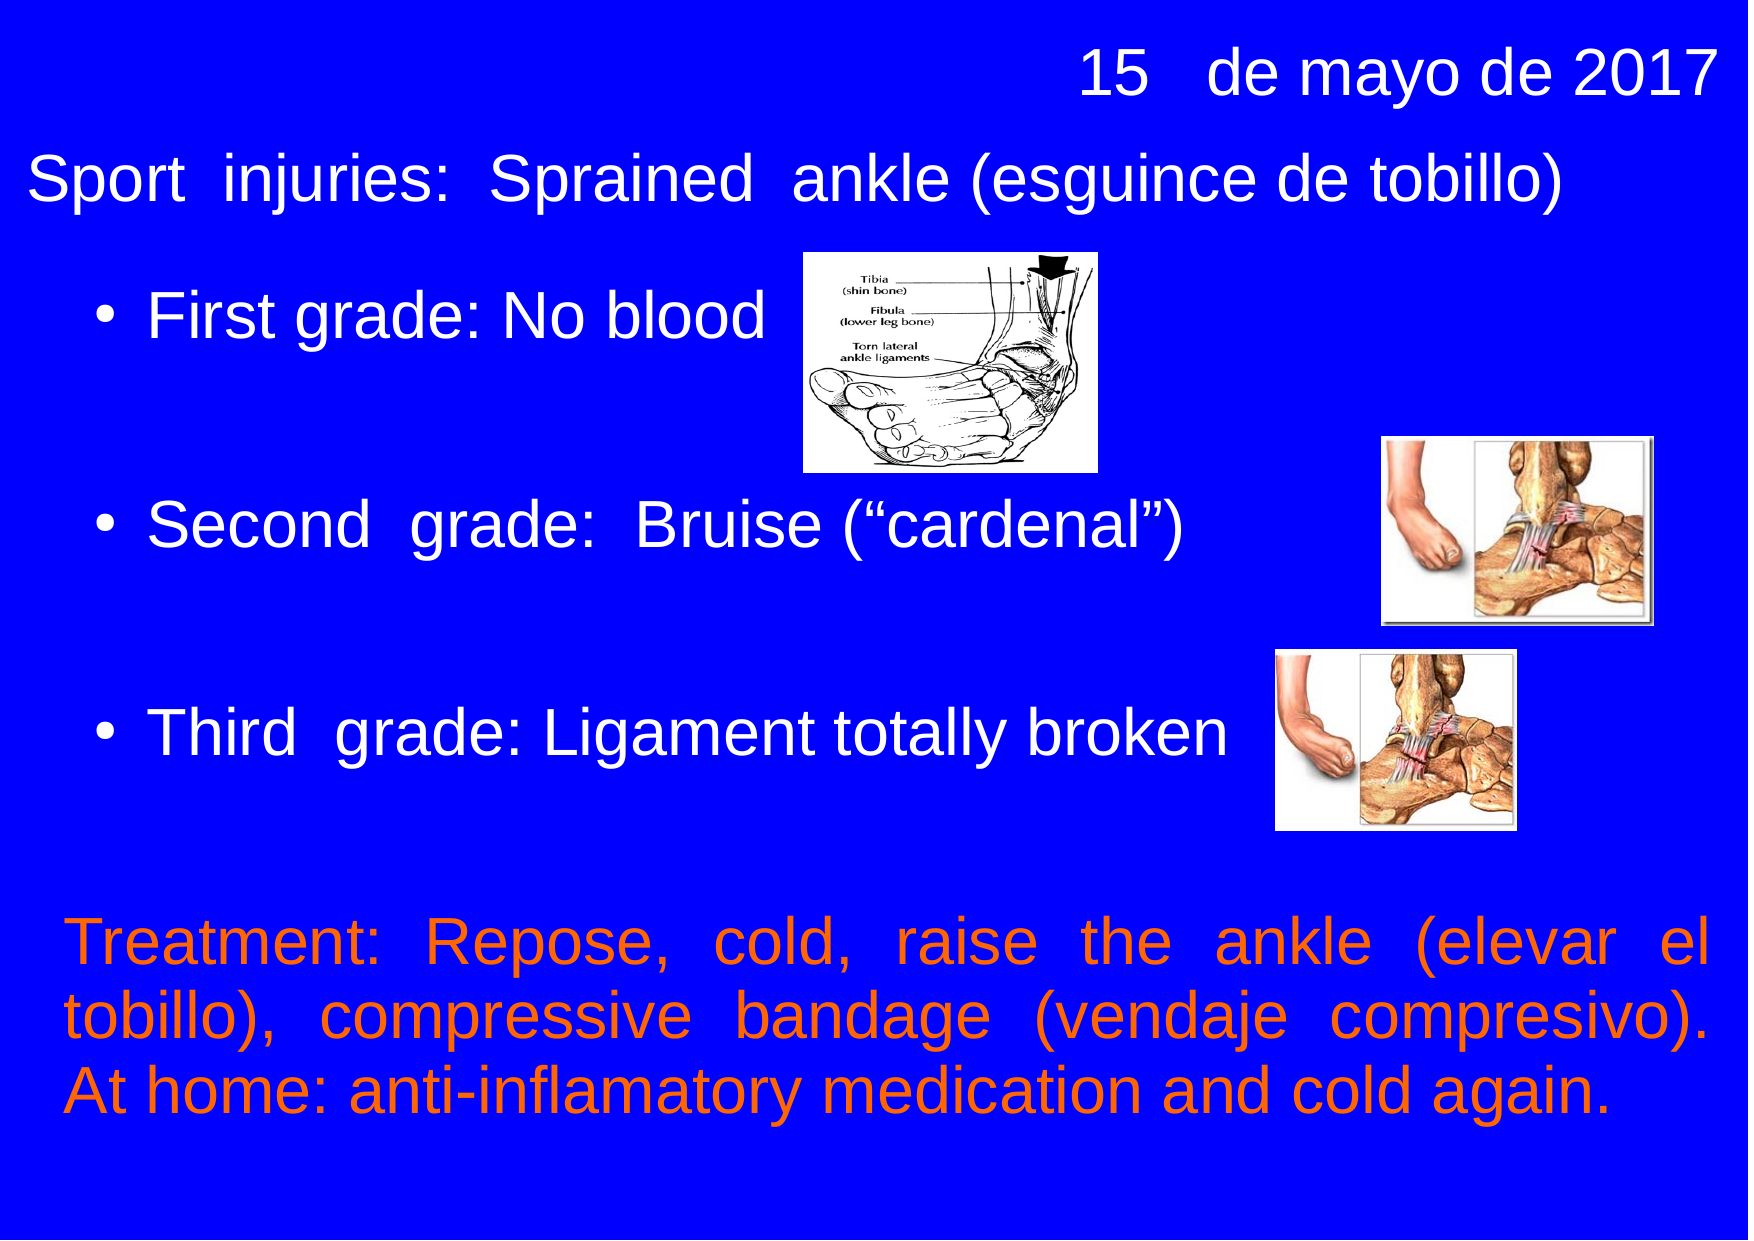

15 de mayo de 2017
# Sport injuries: Sprained ankle (esguince de tobillo)
First grade: No blood
Second grade: Bruise (“cardenal”)
Third grade: Ligament totally broken
Treatment: Repose, cold, raise the ankle (elevar el tobillo), compressive bandage (vendaje compresivo).
At home: anti-inflamatory medication and cold again.